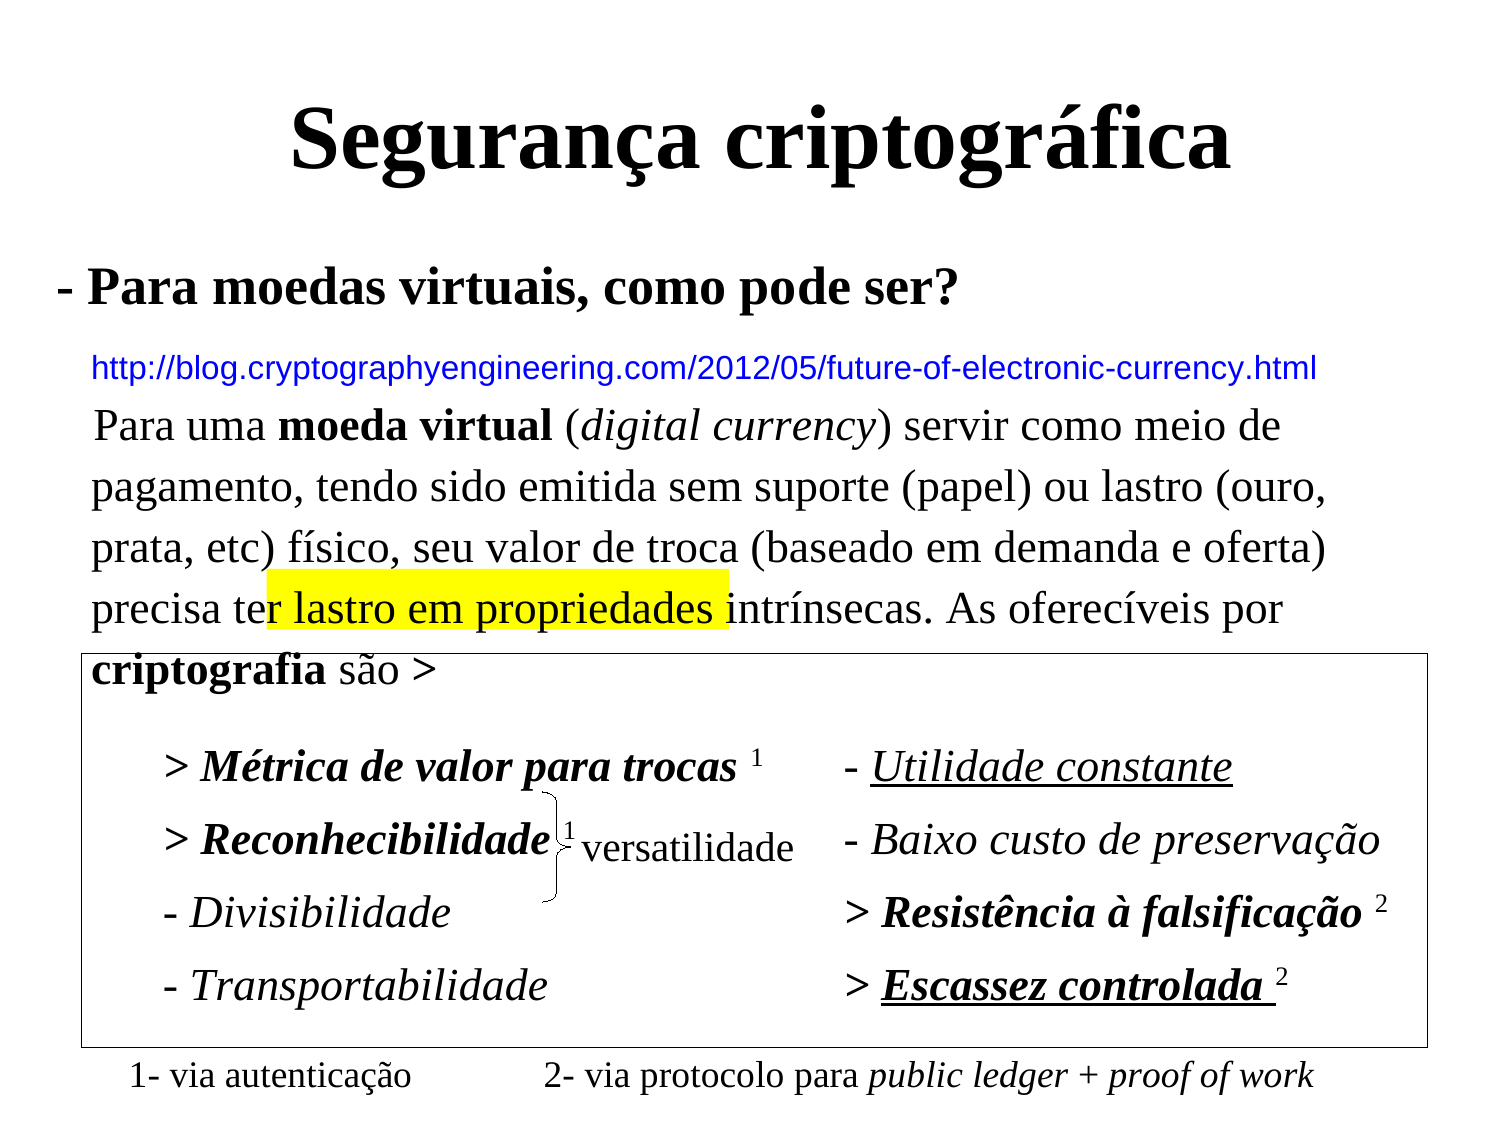

# Segurança criptográfica
- Para moedas virtuais, como pode ser?
http://blog.cryptographyengineering.com/2012/05/future-of-electronic-currency.html
Para uma moeda virtual (digital currency) servir como meio de pagamento, tendo sido emitida sem suporte (papel) ou lastro (ouro, prata, etc) físico, seu valor de troca (baseado em demanda e oferta) precisa ter lastro em propriedades intrínsecas. As oferecíveis por criptografia são >
 > Métrica de valor para trocas 1	- Utilidade constante
 > Reconhecibilidade 1		- Baixo custo de preservação
 - Divisibilidade			> Resistência à falsificação 2
 - Transportabilidade		> Escassez controlada 2
1- via autenticação	2- via protocolo para public ledger + proof of work
versatilidade